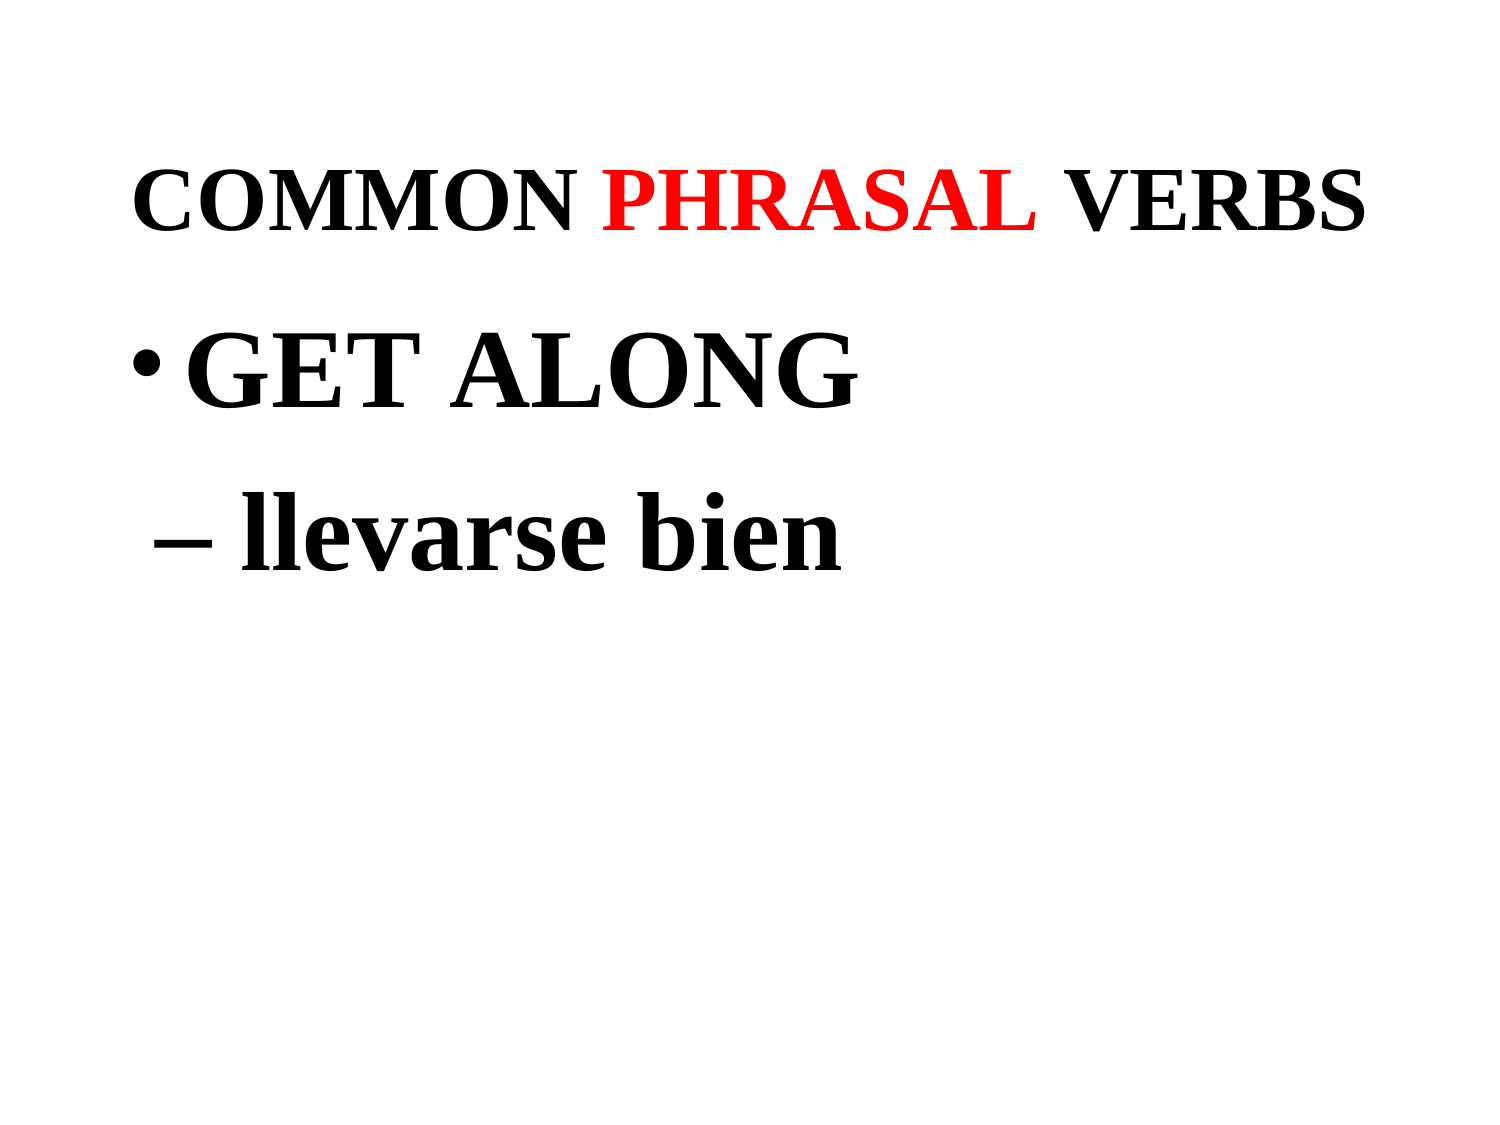

# COMMON PHRASAL VERBS
GET ALONG
 – llevarse bien